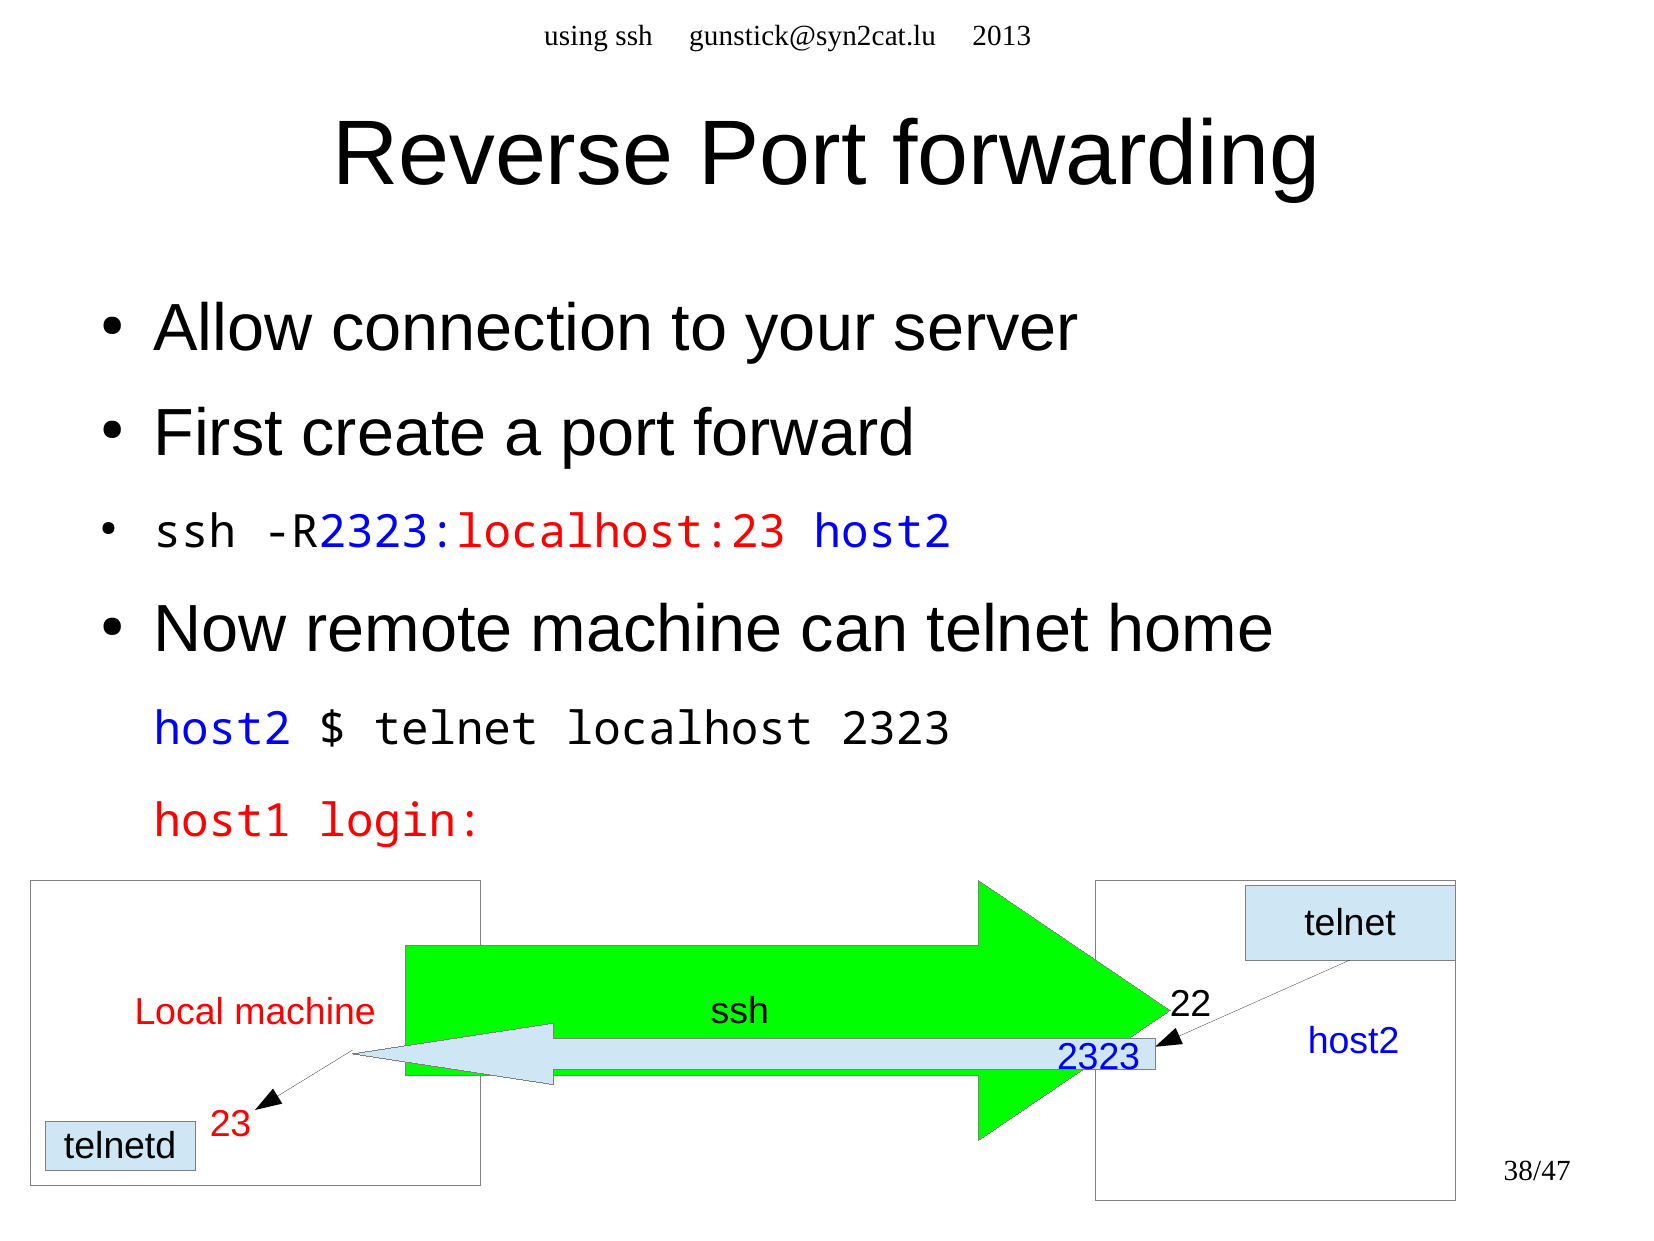

using ssh gunstick@syn2cat.lu 2013
# Reverse Port forwarding
Allow connection to your server
First create a port forward
ssh -R2323:localhost:23 host2
Now remote machine can telnet home
host2 $ telnet localhost 2323
host1 login:
Local machine
ssh
 host2
telnet
22
2323
23
telnetd
38